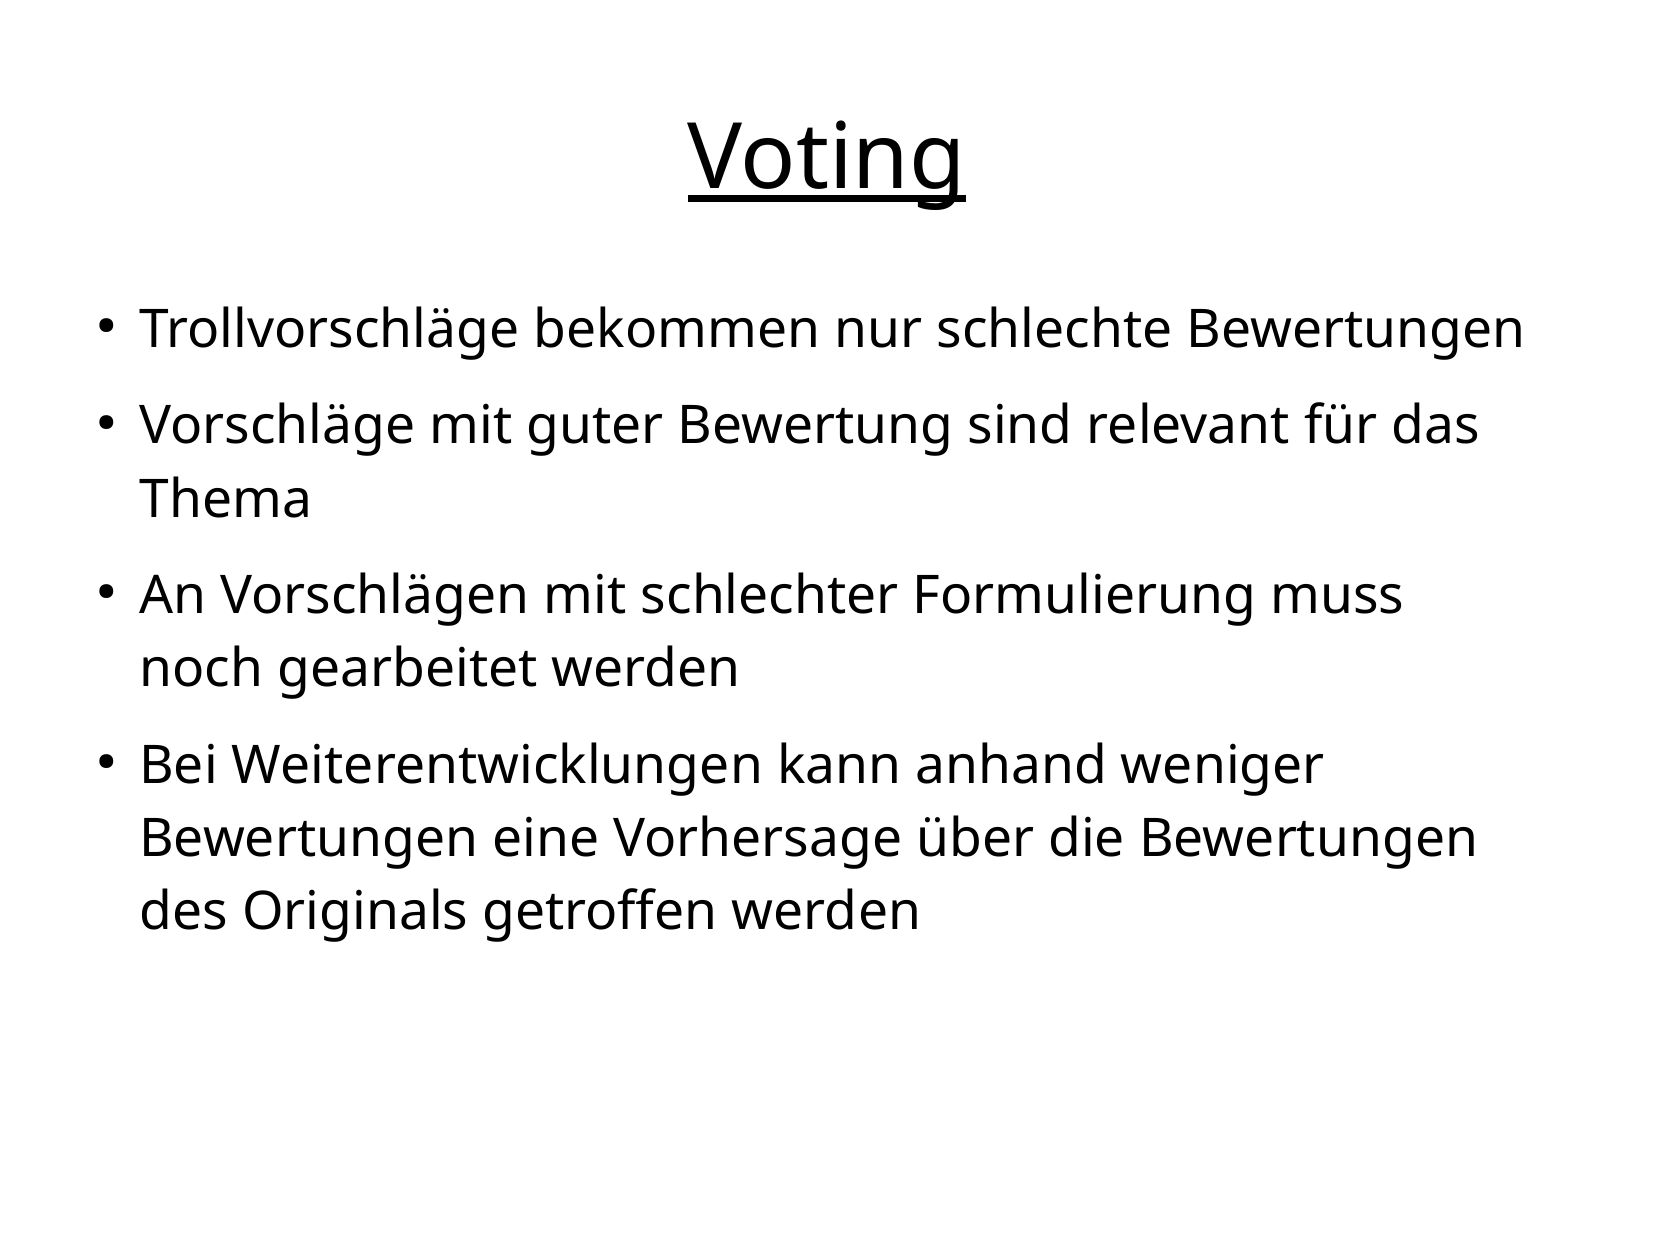

# Voting
Trollvorschläge bekommen nur schlechte Bewertungen
Vorschläge mit guter Bewertung sind relevant für das Thema
An Vorschlägen mit schlechter Formulierung muss noch gearbeitet werden
Bei Weiterentwicklungen kann anhand weniger Bewertungen eine Vorhersage über die Bewertungen des Originals getroffen werden